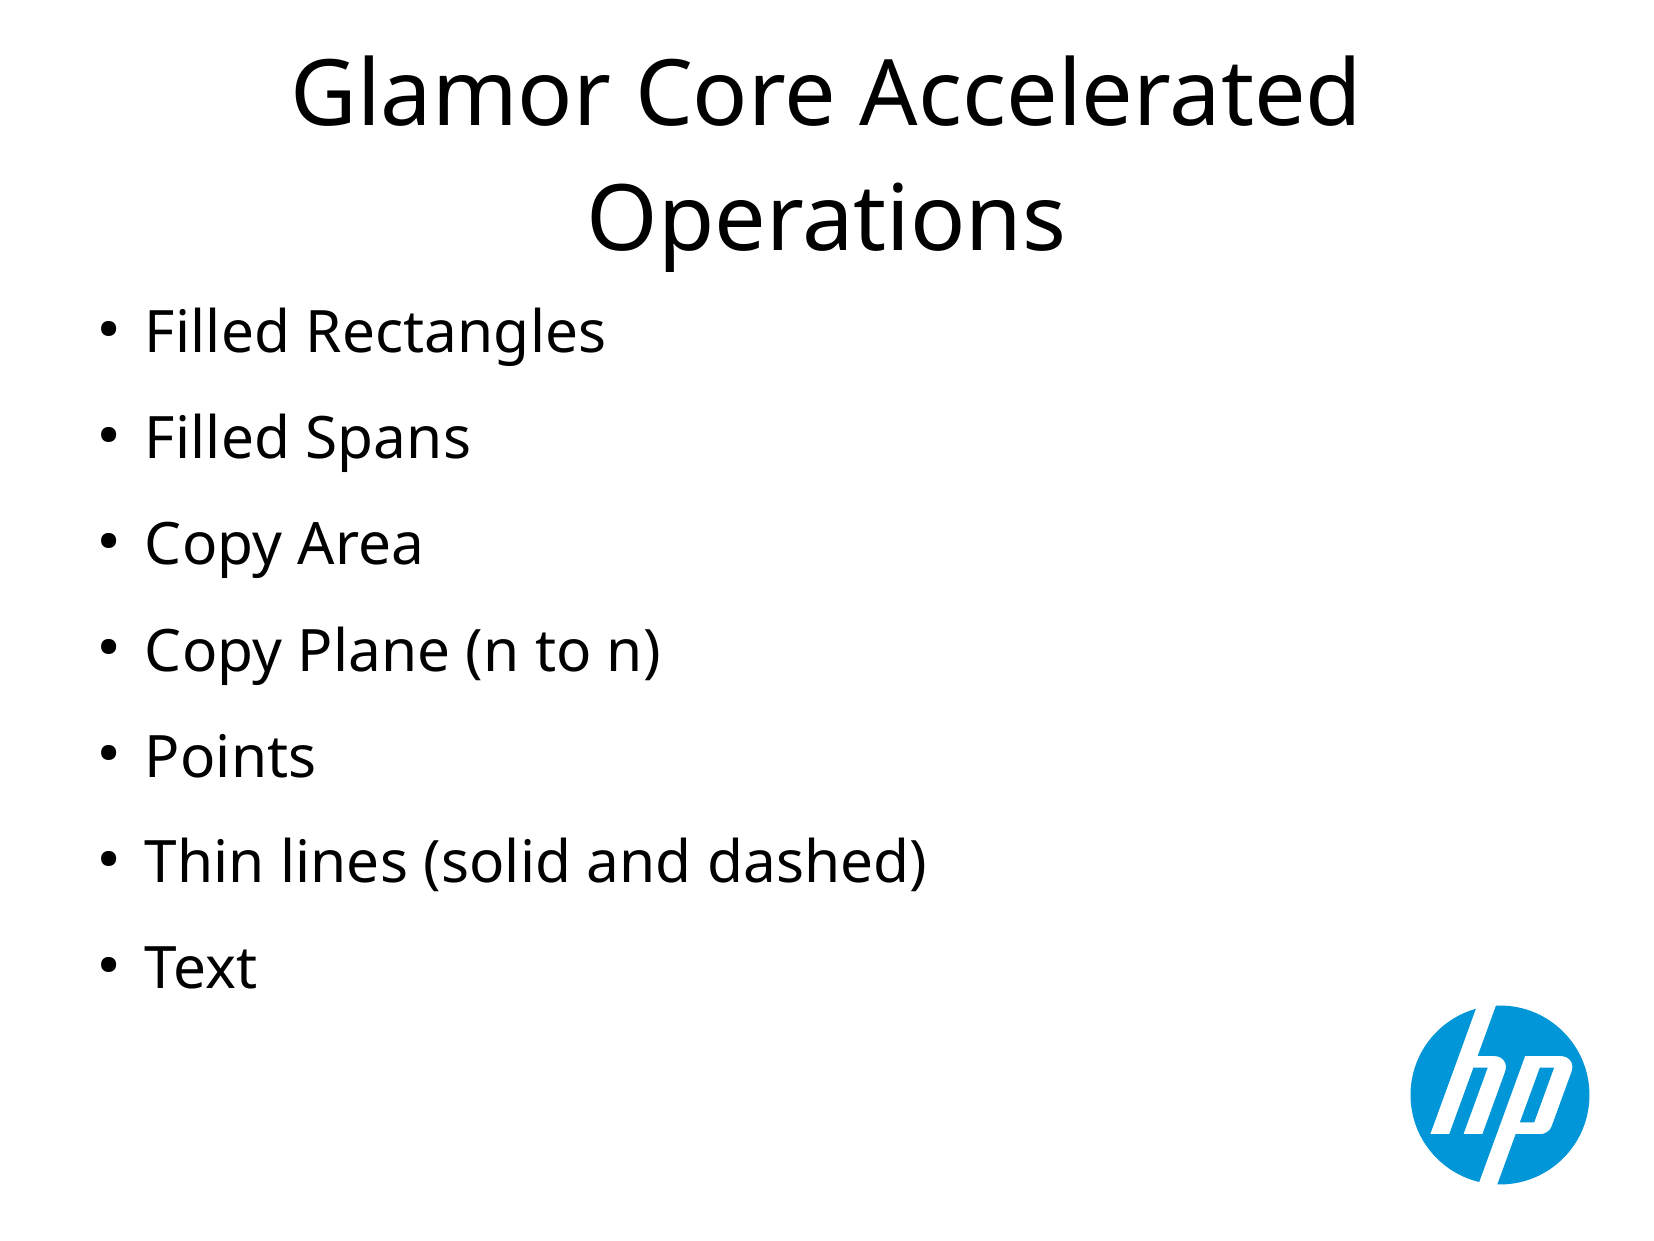

# Glamor Core Accelerated Operations
Filled Rectangles
Filled Spans
Copy Area
Copy Plane (n to n)
Points
Thin lines (solid and dashed)
Text